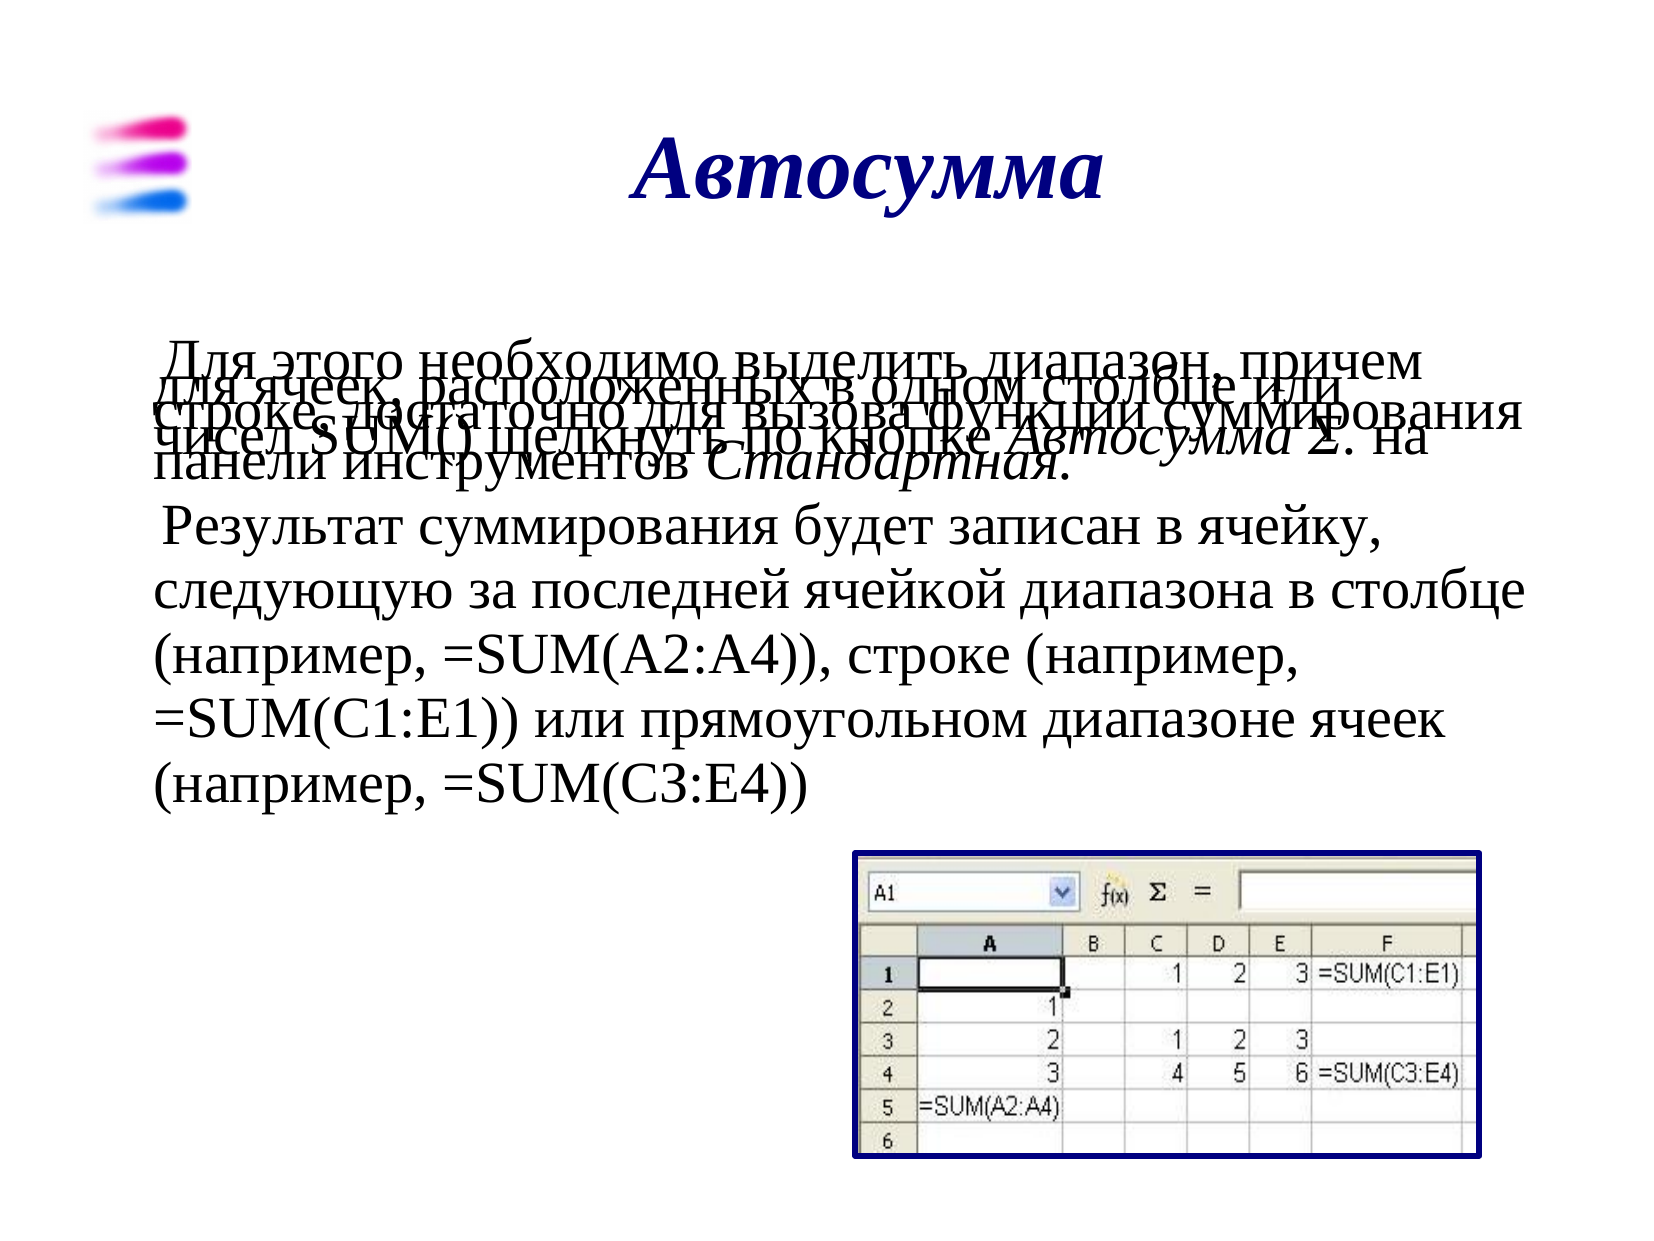

# Автосумма
 Для этого необходимо выделить диапазон, причем для ячеек, расположенных в одном столбце или строке, доста­точно для вызова функции суммирования чисел SUM() щелкнуть по кнопке Автосумма Σ. на панели инструментов Стандартная.
 Результат суммирования будет записан в ячейку, следующую за последней ячейкой диапазона в столбце (например, =SUM(А2:А4)), строке (например, =SUM(С1:Е1)) или прямоугольном диапазоне ячеек (например, =SUM(СЗ:Е4))